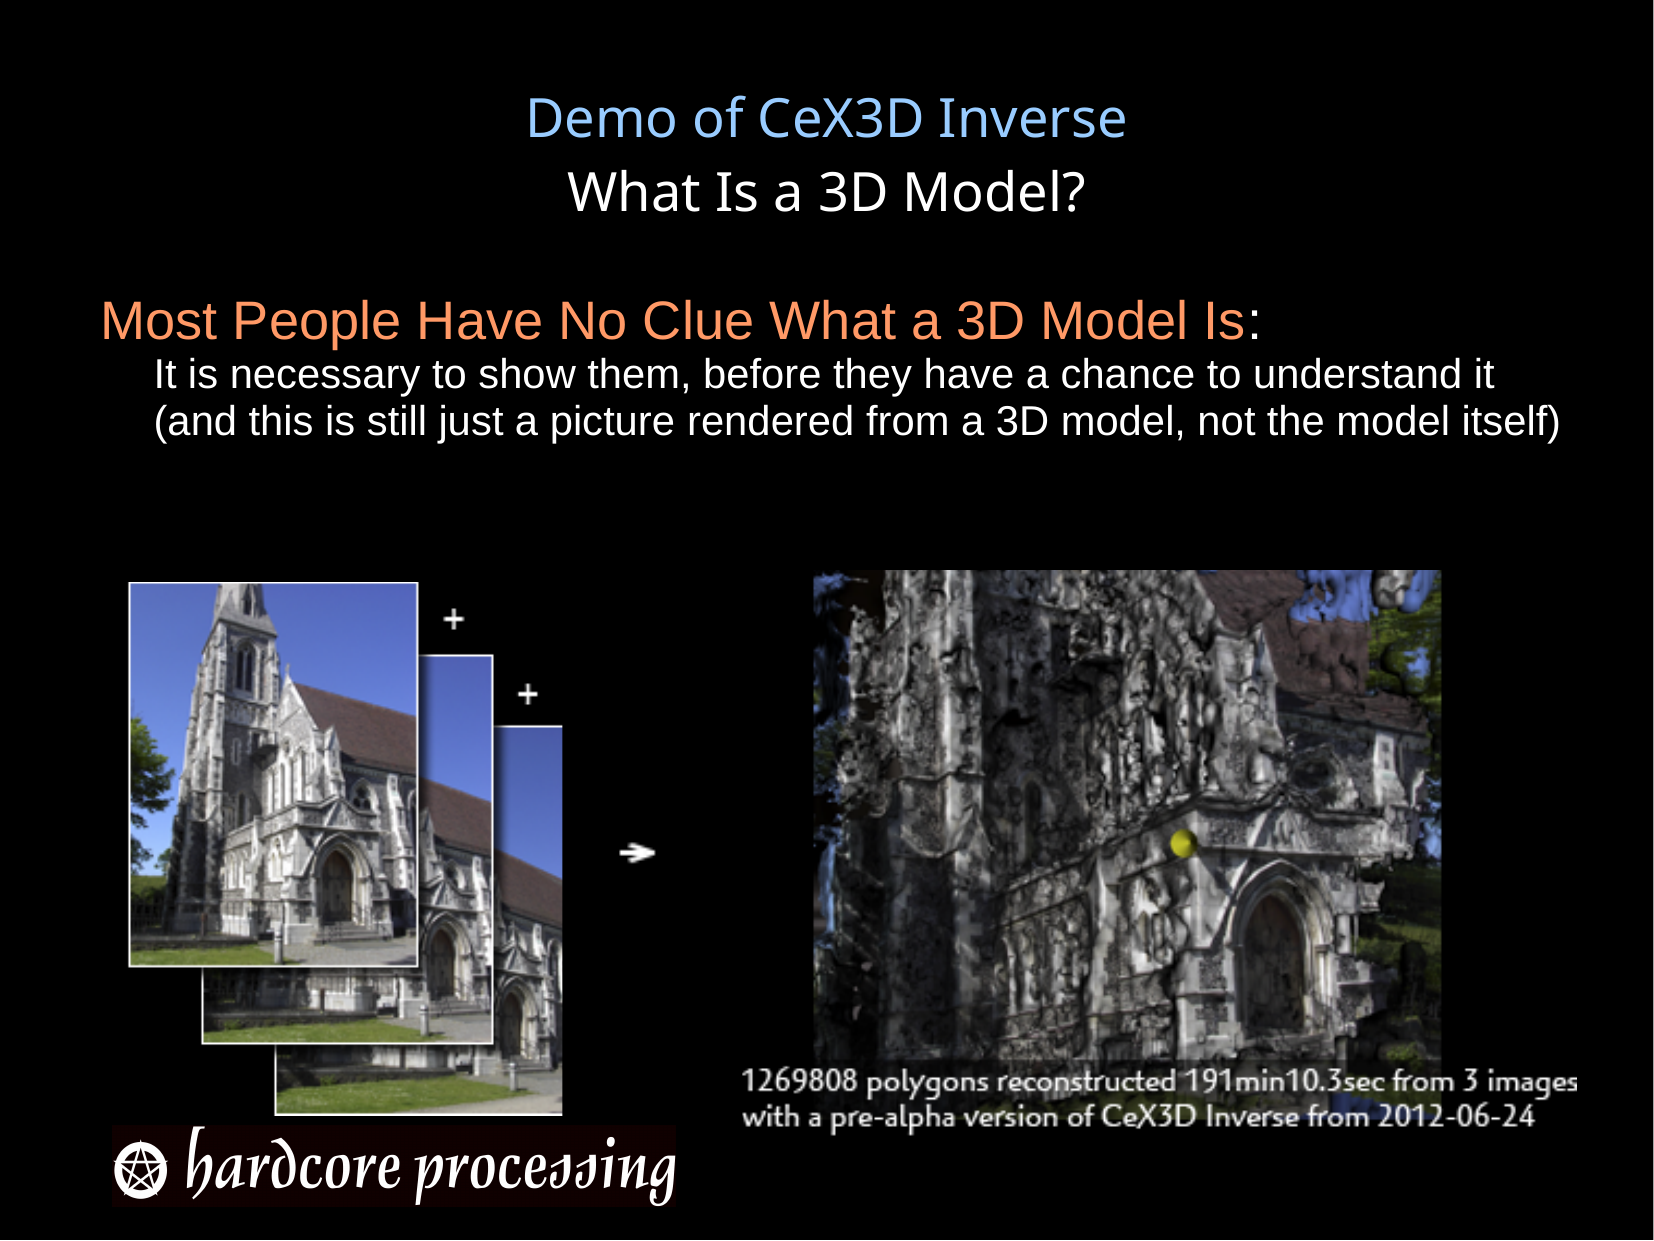

# Demo of CeX3D Inverse What Is a 3D Model?
Most People Have No Clue What a 3D Model Is:
It is necessary to show them, before they have a chance to understand it (and this is still just a picture rendered from a 3D model, not the model itself)